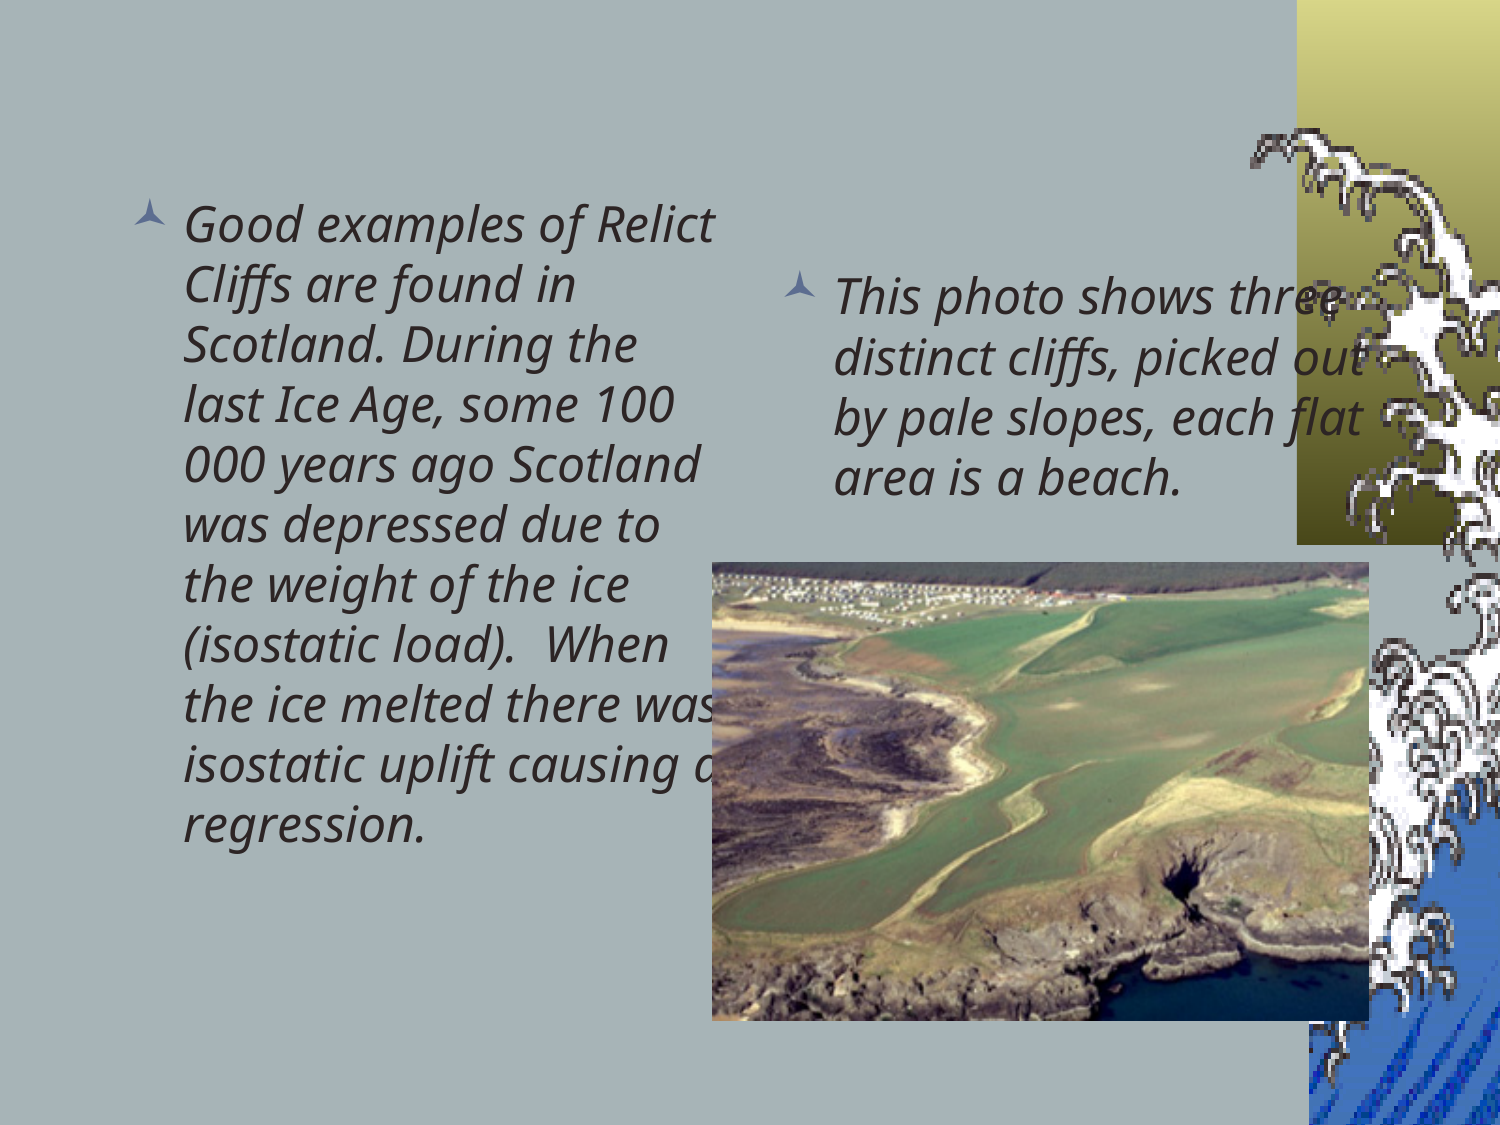

#
Good examples of Relict Cliffs are found in Scotland. During the last Ice Age, some 100 000 years ago Scotland was depressed due to the weight of the ice (isostatic load). When the ice melted there was isostatic uplift causing a regression.
This photo shows three distinct cliffs, picked out by pale slopes, each flat area is a beach.